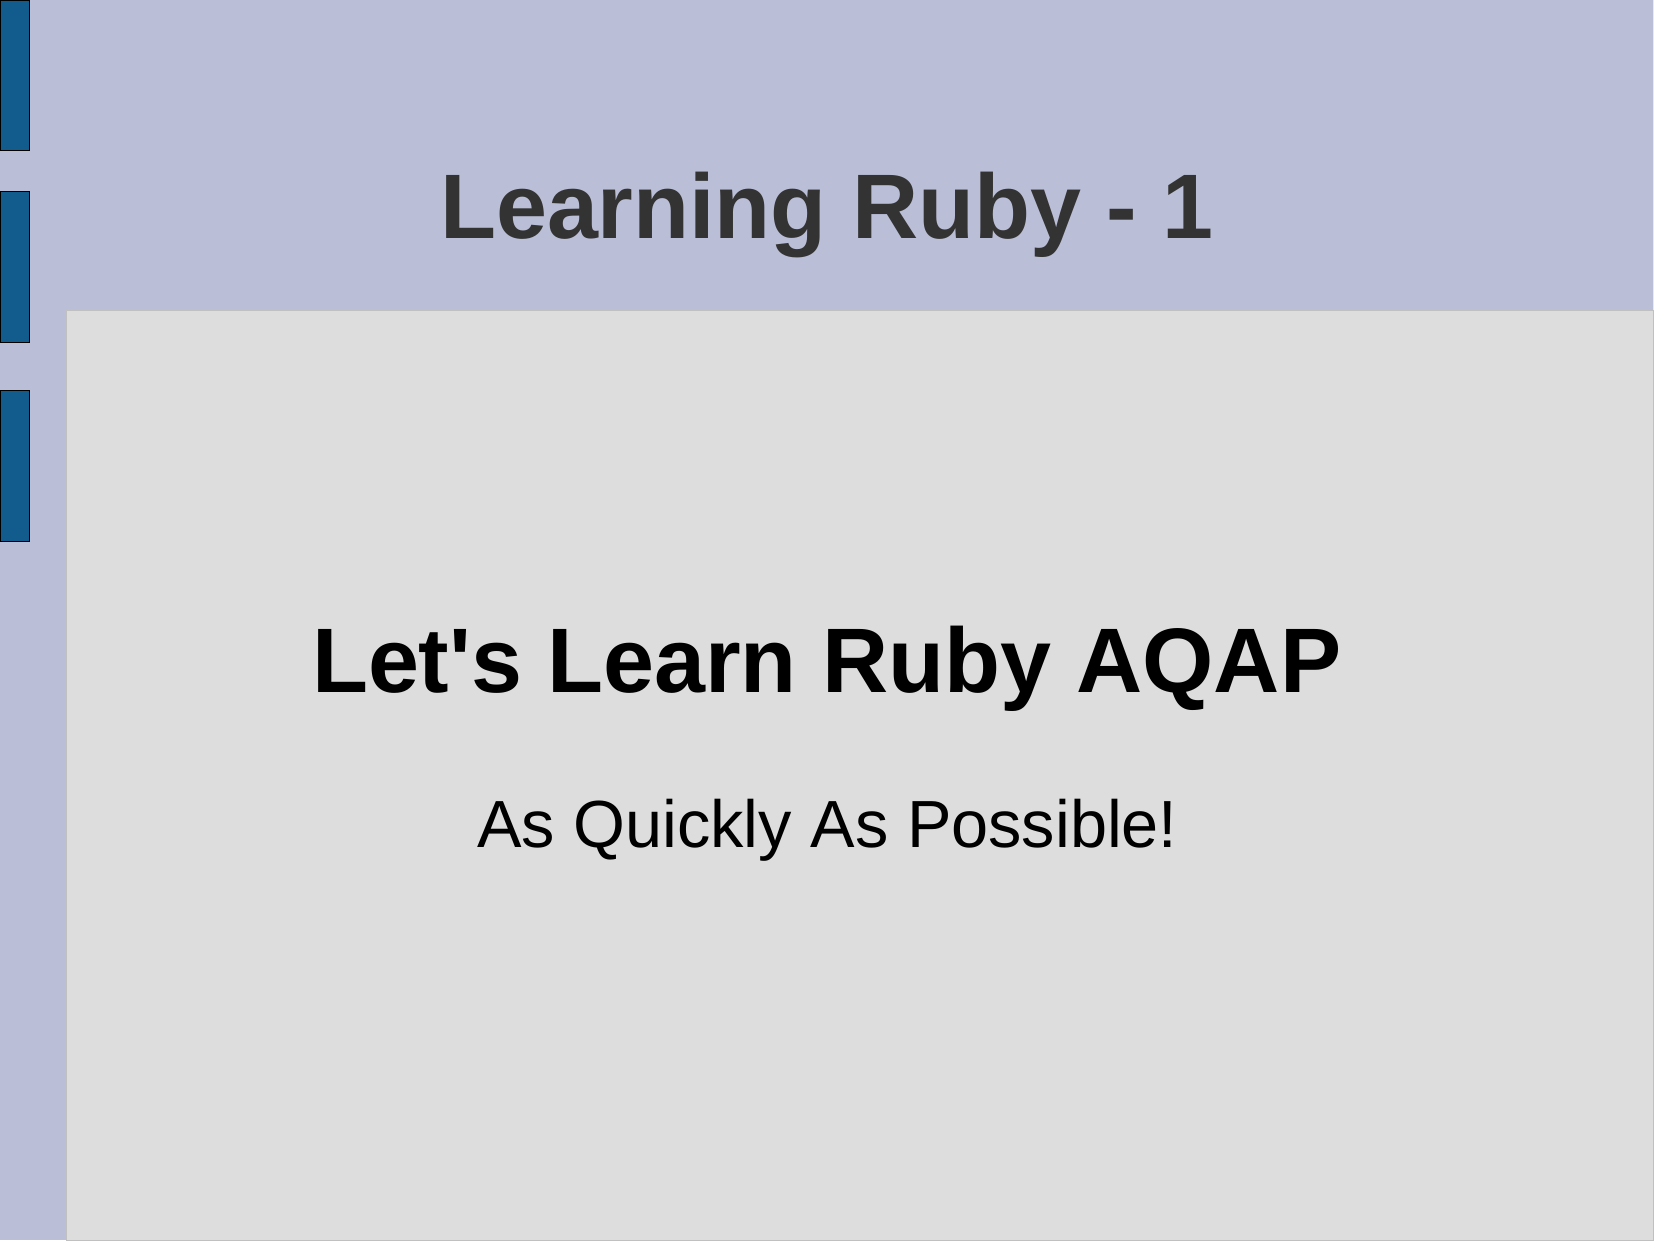

# Learning Ruby - 1
Let's Learn Ruby AQAP
As Quickly As Possible!